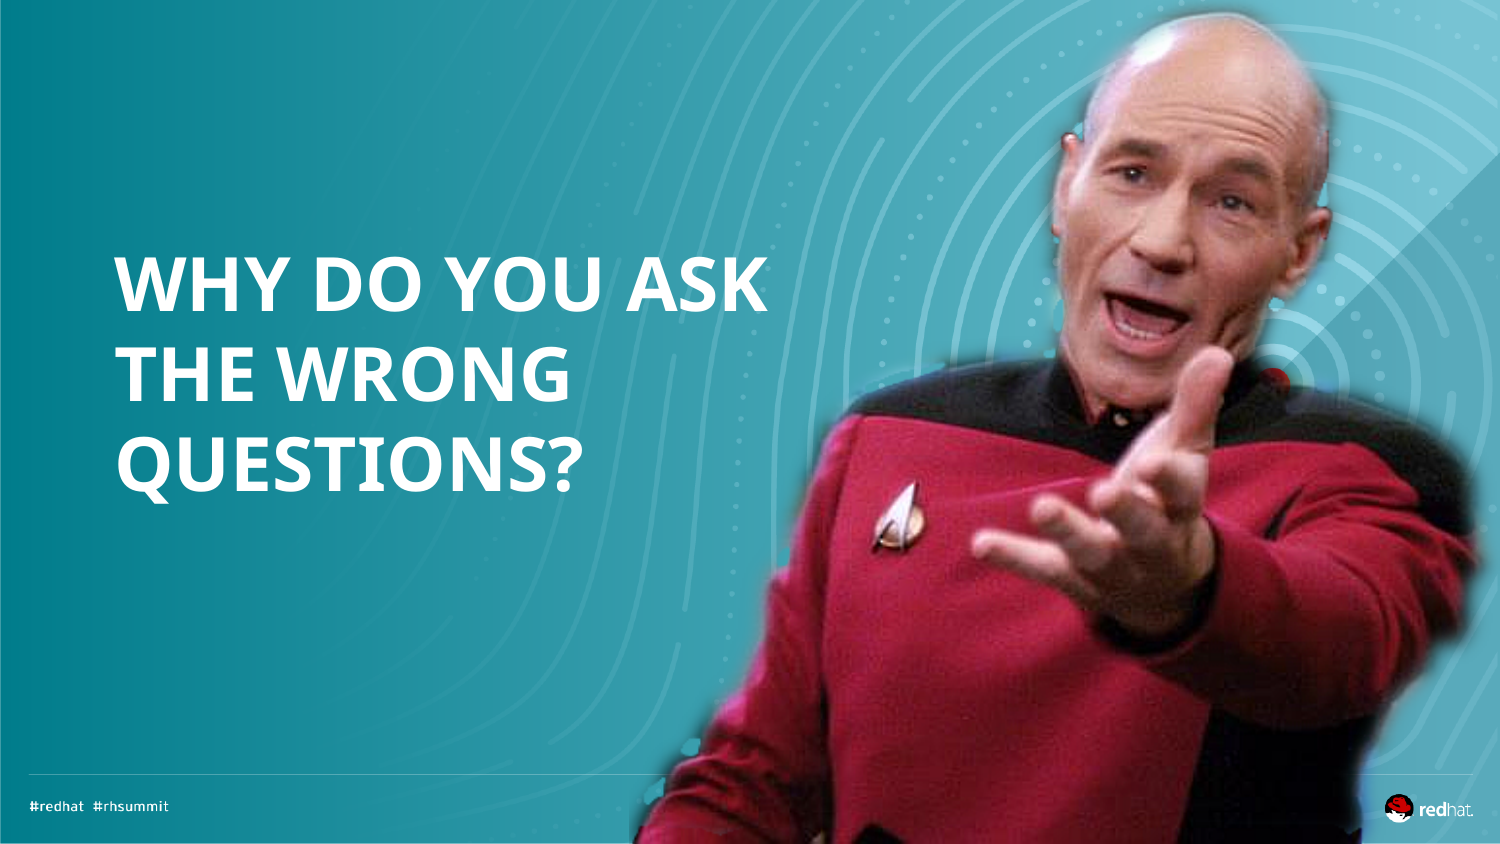

WHY DO YOU ASK
THE WRONG
QUESTIONS?